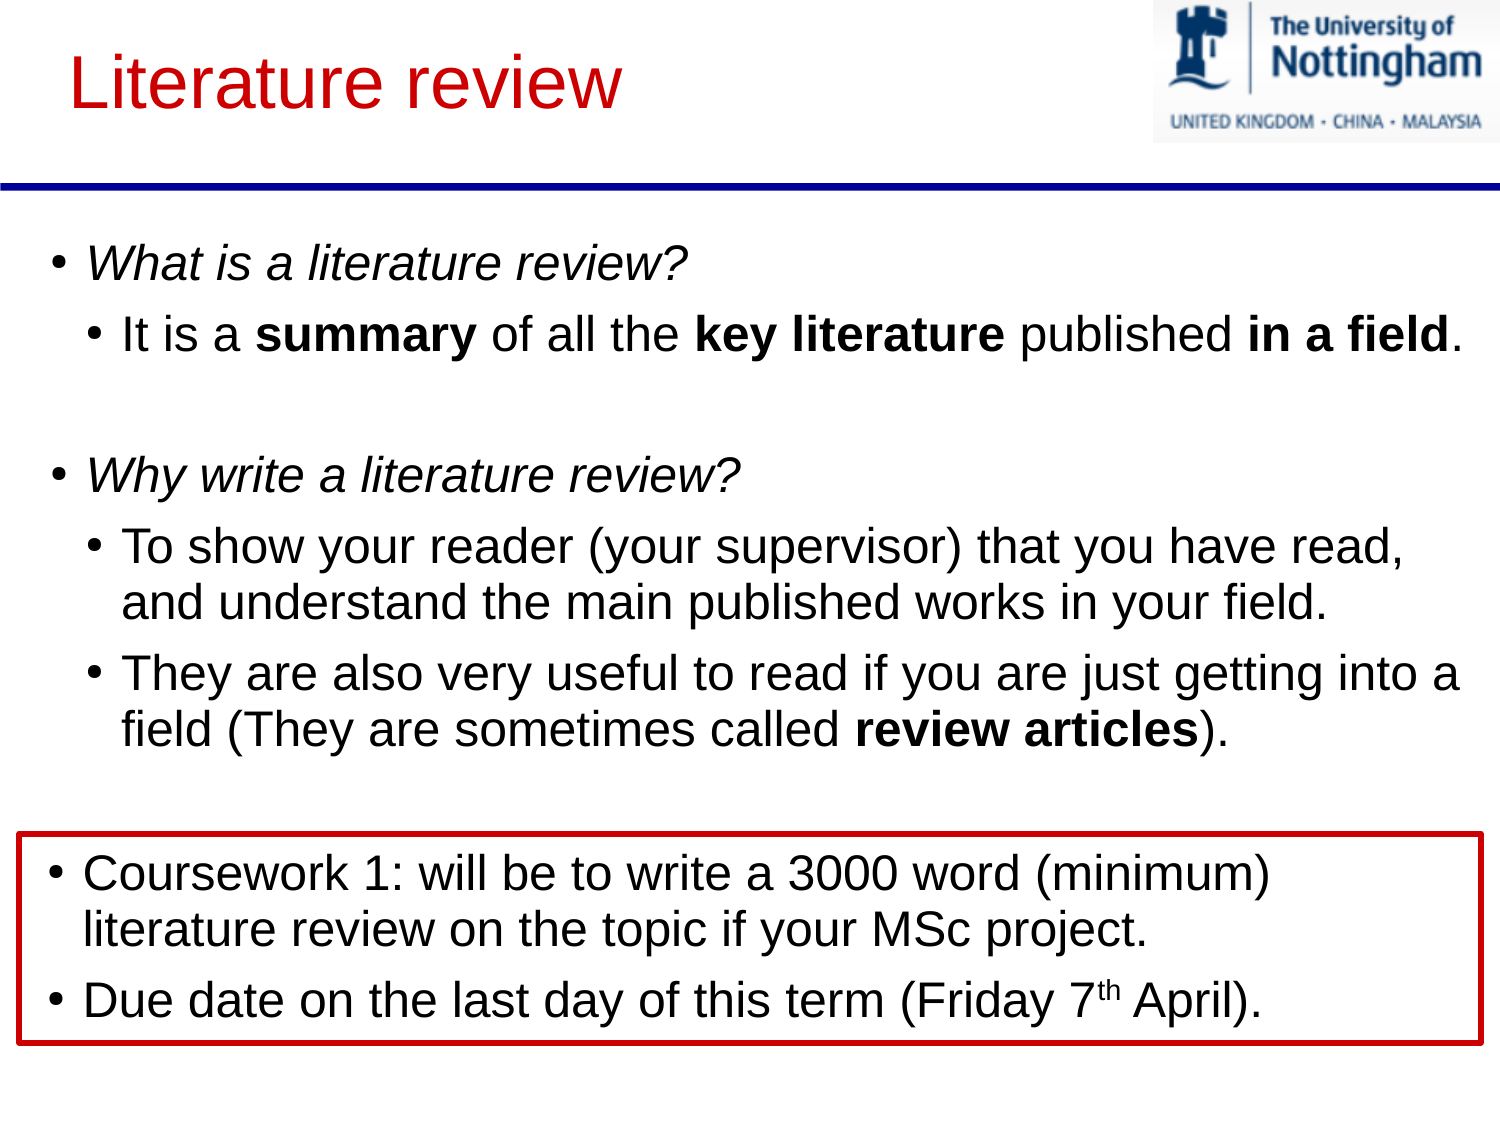

Literature review
What is a literature review?
It is a summary of all the key literature published in a field.
Why write a literature review?
To show your reader (your supervisor) that you have read, and understand the main published works in your field.
They are also very useful to read if you are just getting into a field (They are sometimes called review articles).
Coursework 1: will be to write a 3000 word (minimum) literature review on the topic if your MSc project.
Due date on the last day of this term (Friday 7th April).